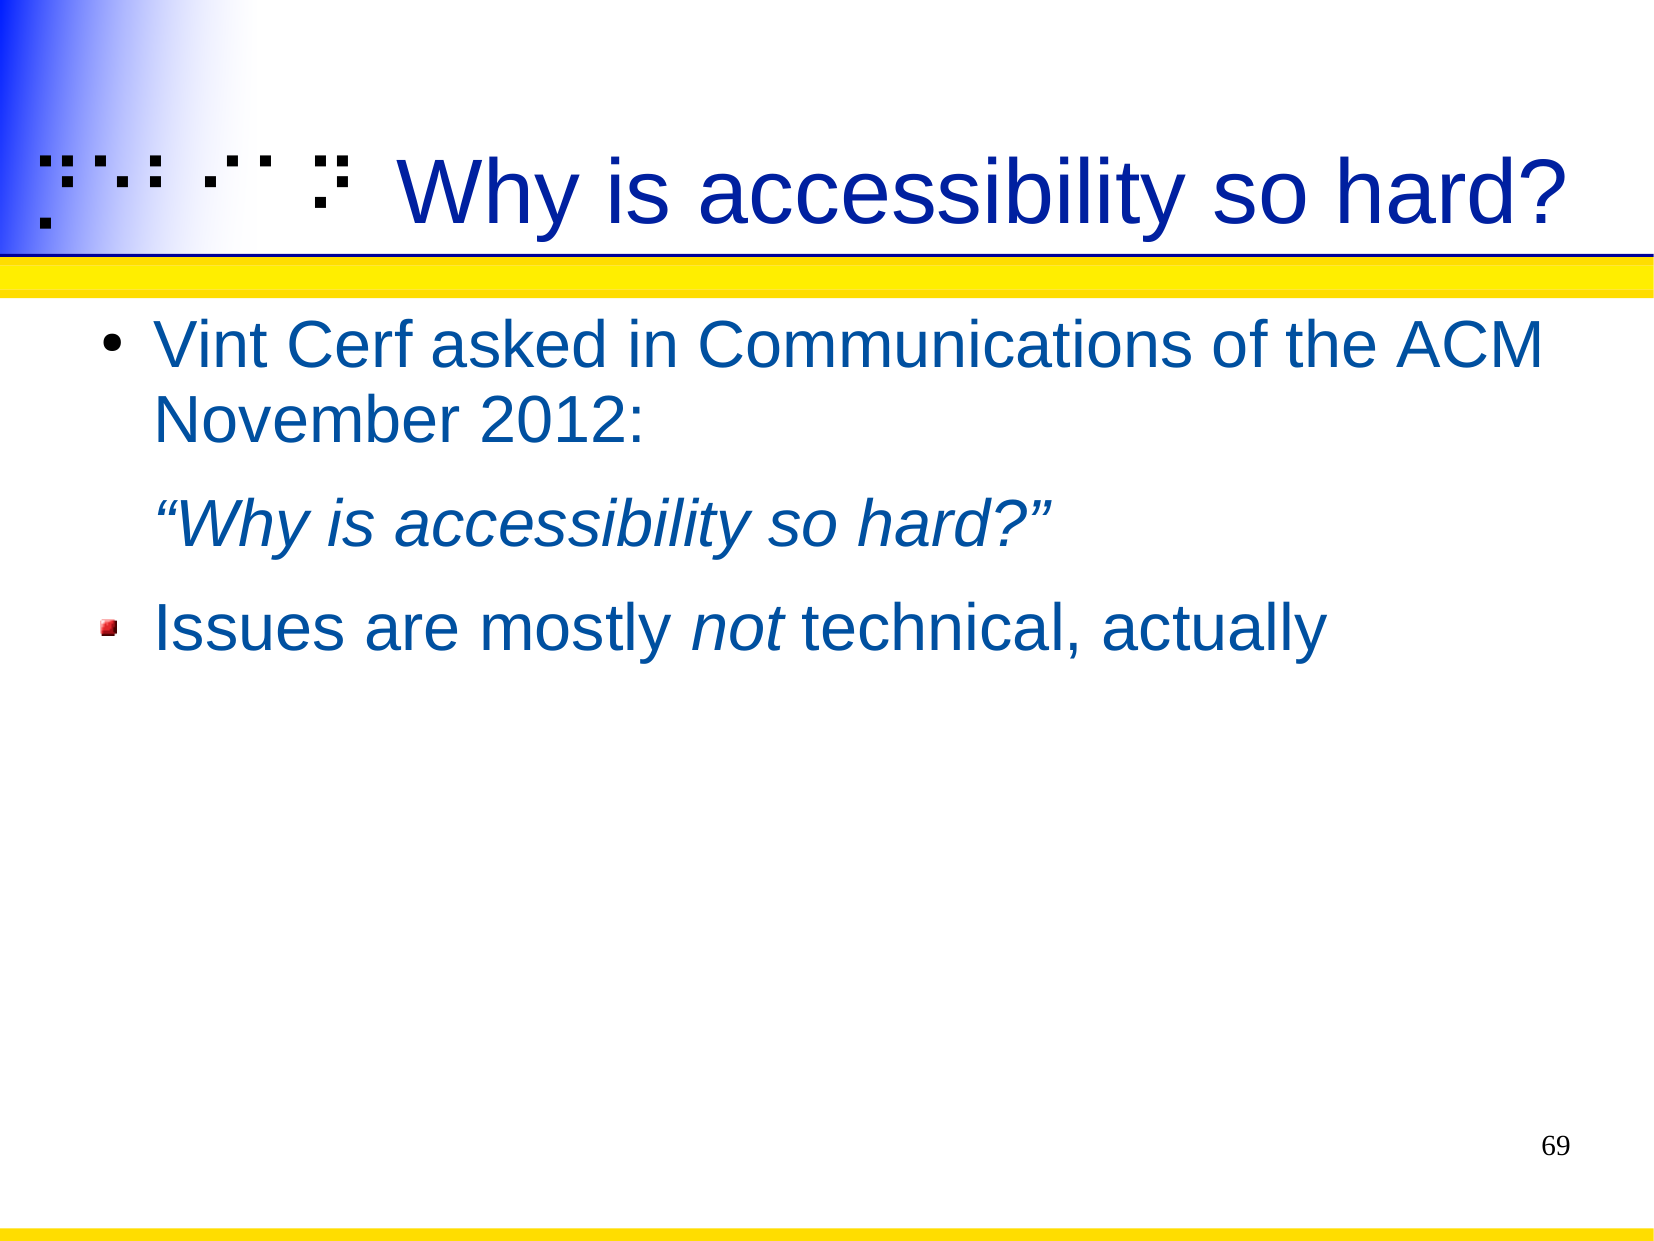

# Why is accessibility so hard?
Vint Cerf asked in Communications of the ACM November 2012:
“Why is accessibility so hard?”
Issues are mostly not technical, actually
69